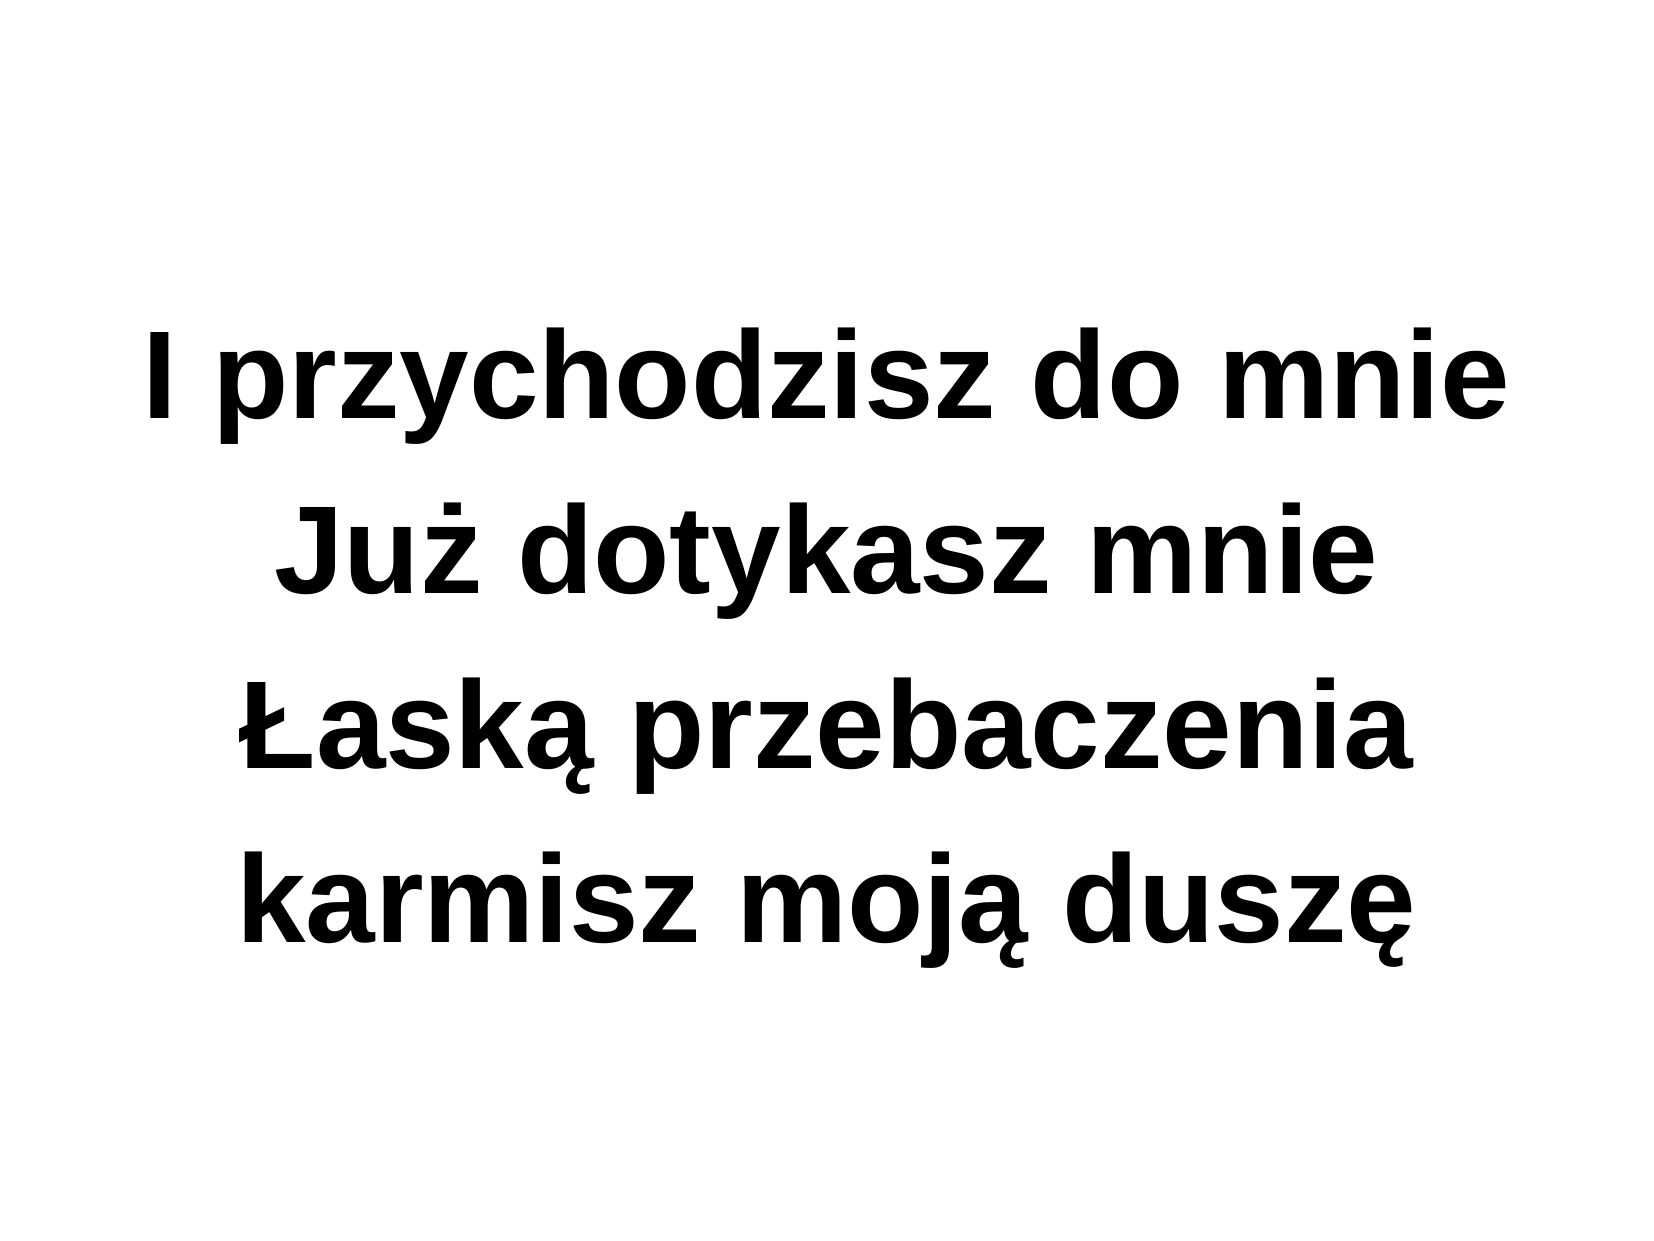

# I przychodzisz do mnie
Już dotykasz mnie
Łaską przebaczenia
karmisz moją duszę